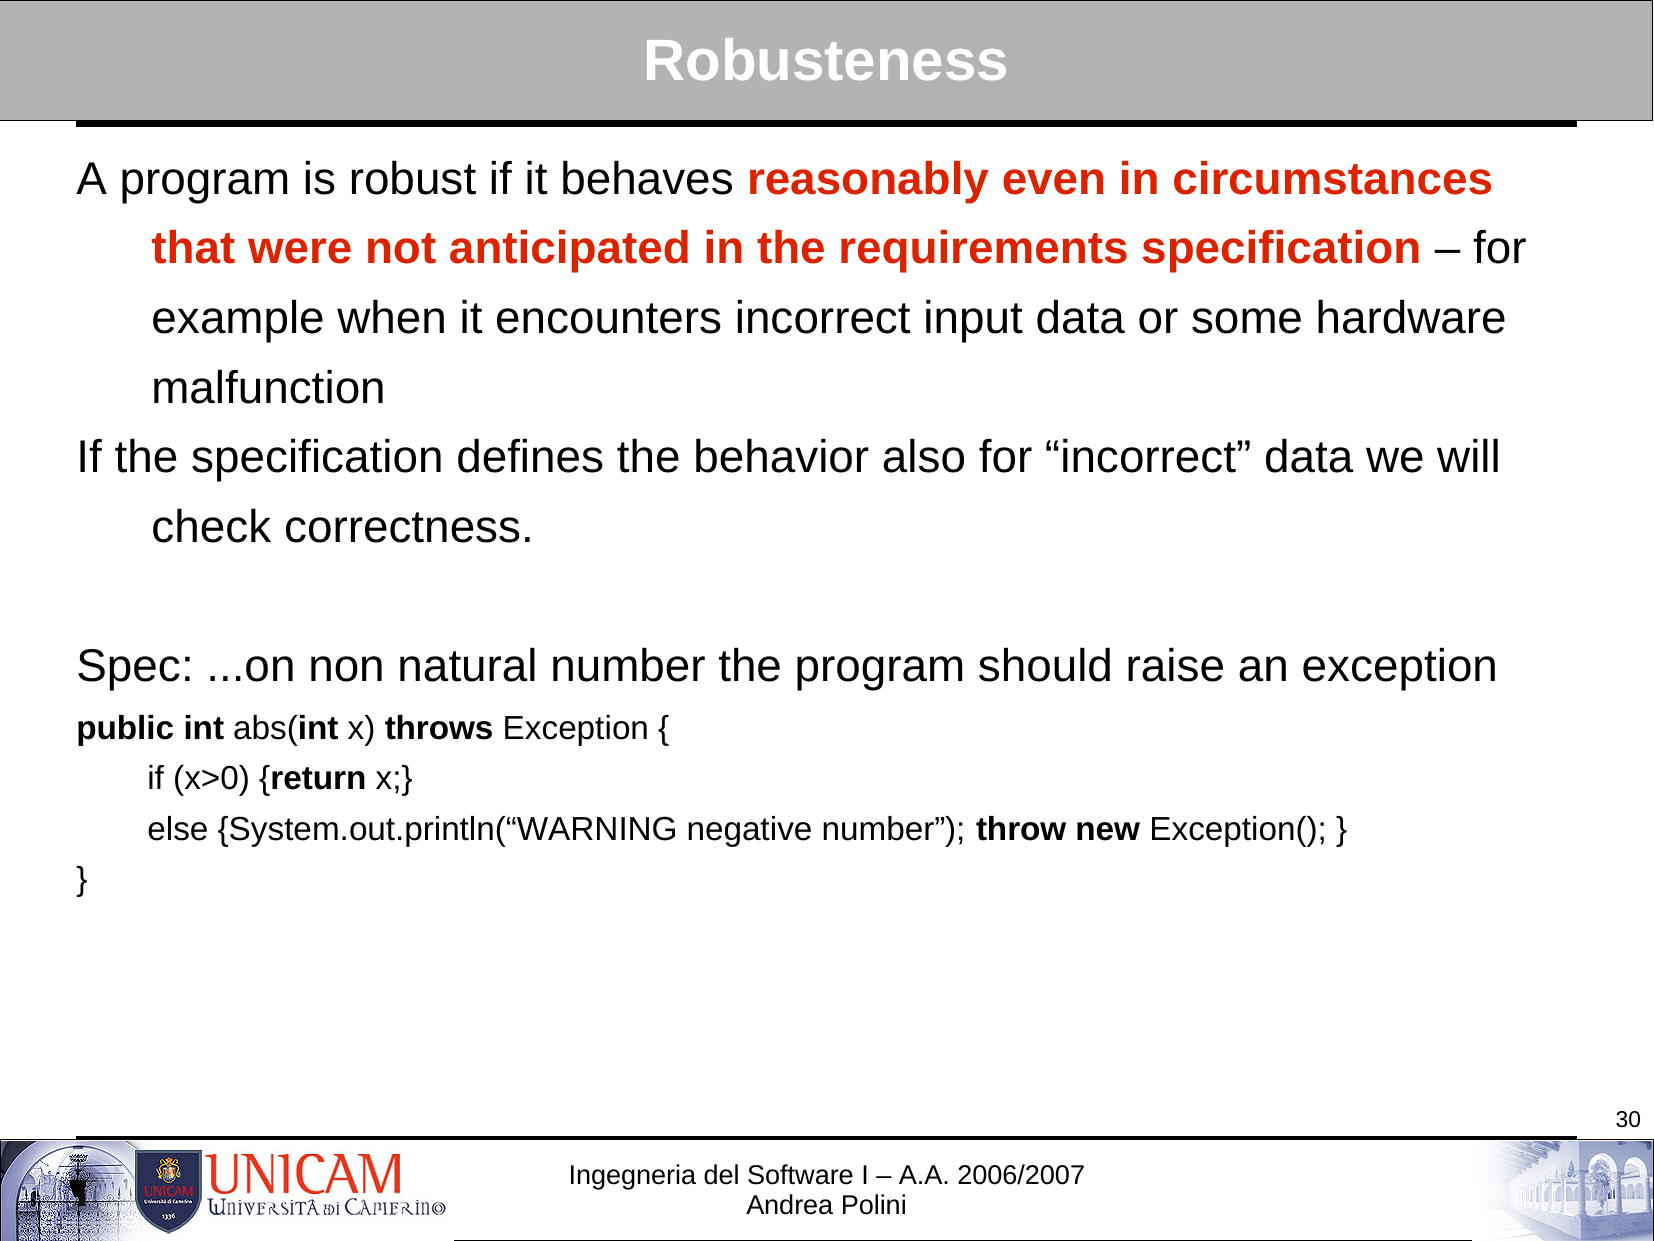

# Robusteness
A program is robust if it behaves reasonably even in circumstances that were not anticipated in the requirements specification – for example when it encounters incorrect input data or some hardware malfunction
If the specification defines the behavior also for “incorrect” data we will check correctness.
Spec: ...on non natural number the program should raise an exception
public int abs(int x) throws Exception {
if (x>0) {return x;}
else {System.out.println(“WARNING negative number”); throw new Exception(); }
}
30